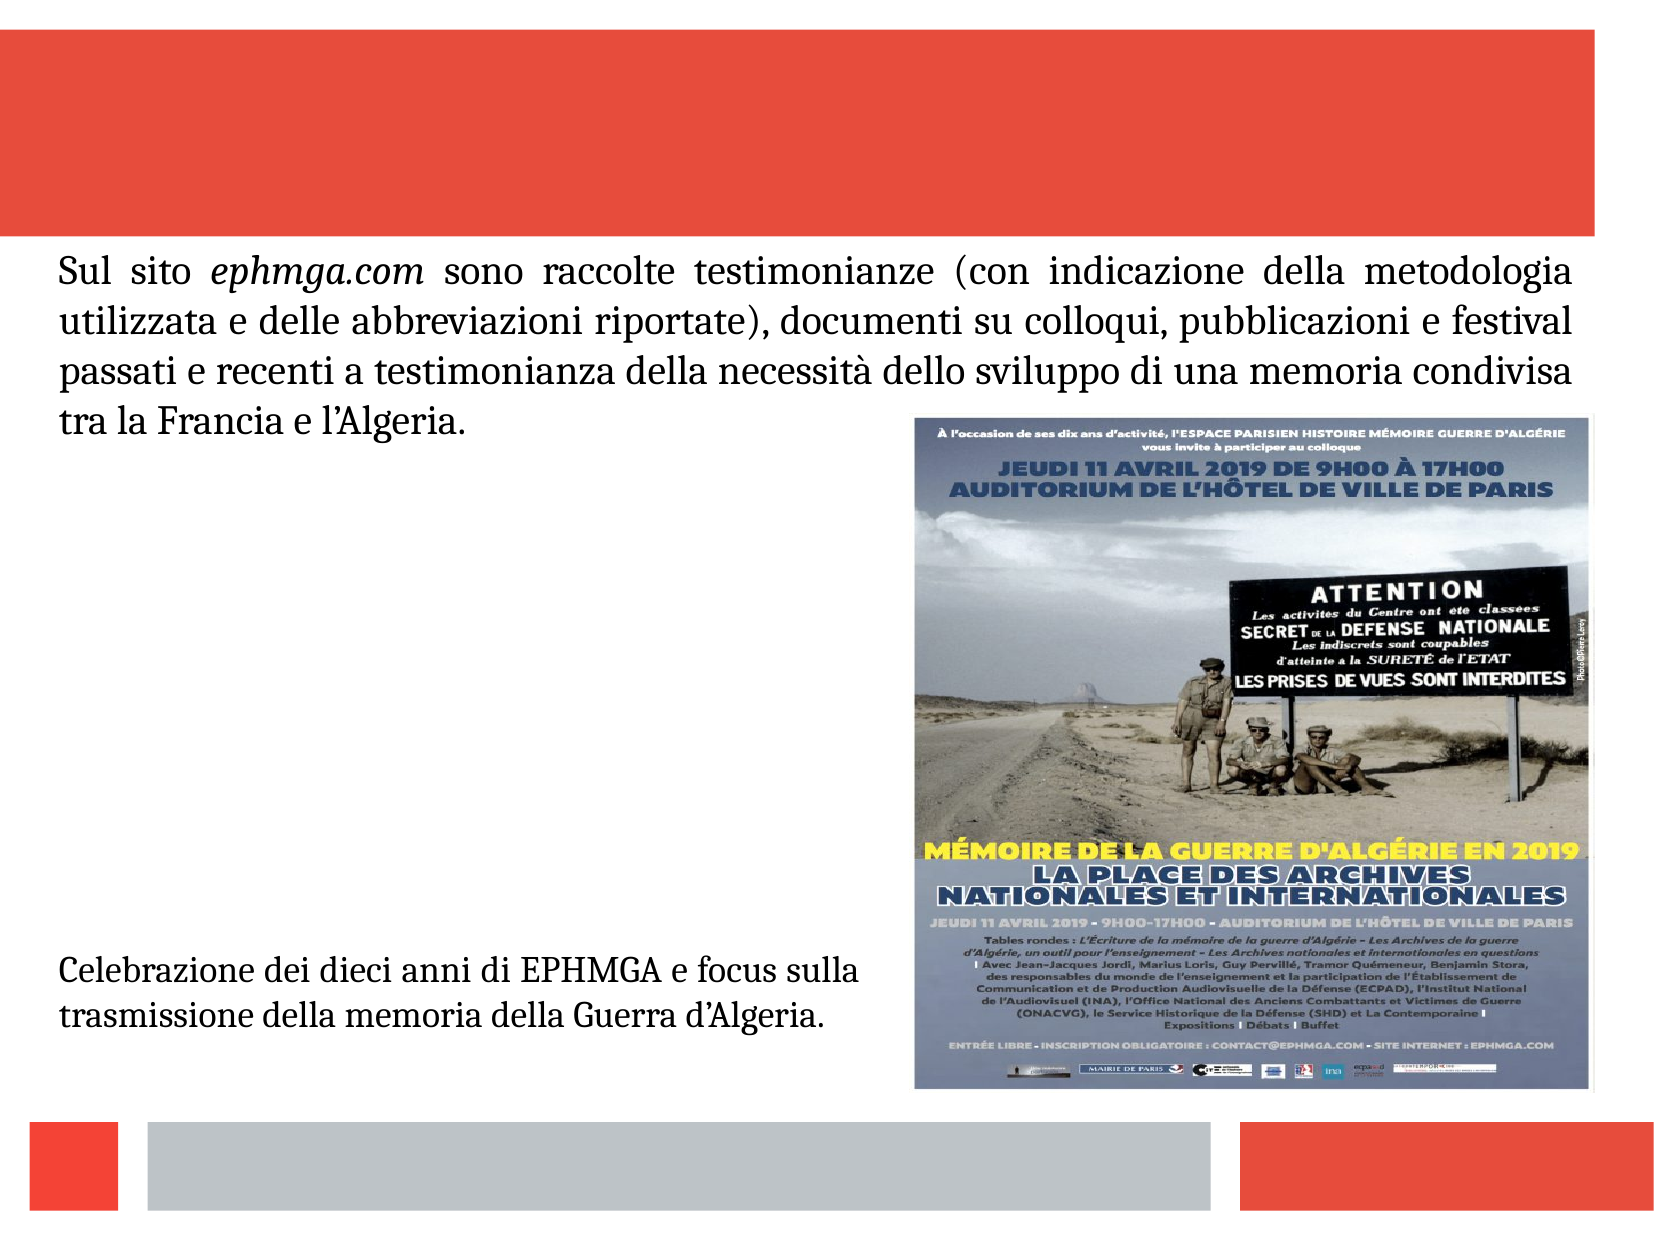

# Sul sito ephmga.com sono raccolte testimonianze (con indicazione della metodologia utilizzata e delle abbreviazioni riportate), documenti su colloqui, pubblicazioni e festival passati e recenti a testimonianza della necessità dello sviluppo di una memoria condivisa tra la Francia e l’Algeria.
Celebrazione dei dieci anni di EPHMGA e focus sulla trasmissione della memoria della Guerra d’Algeria.